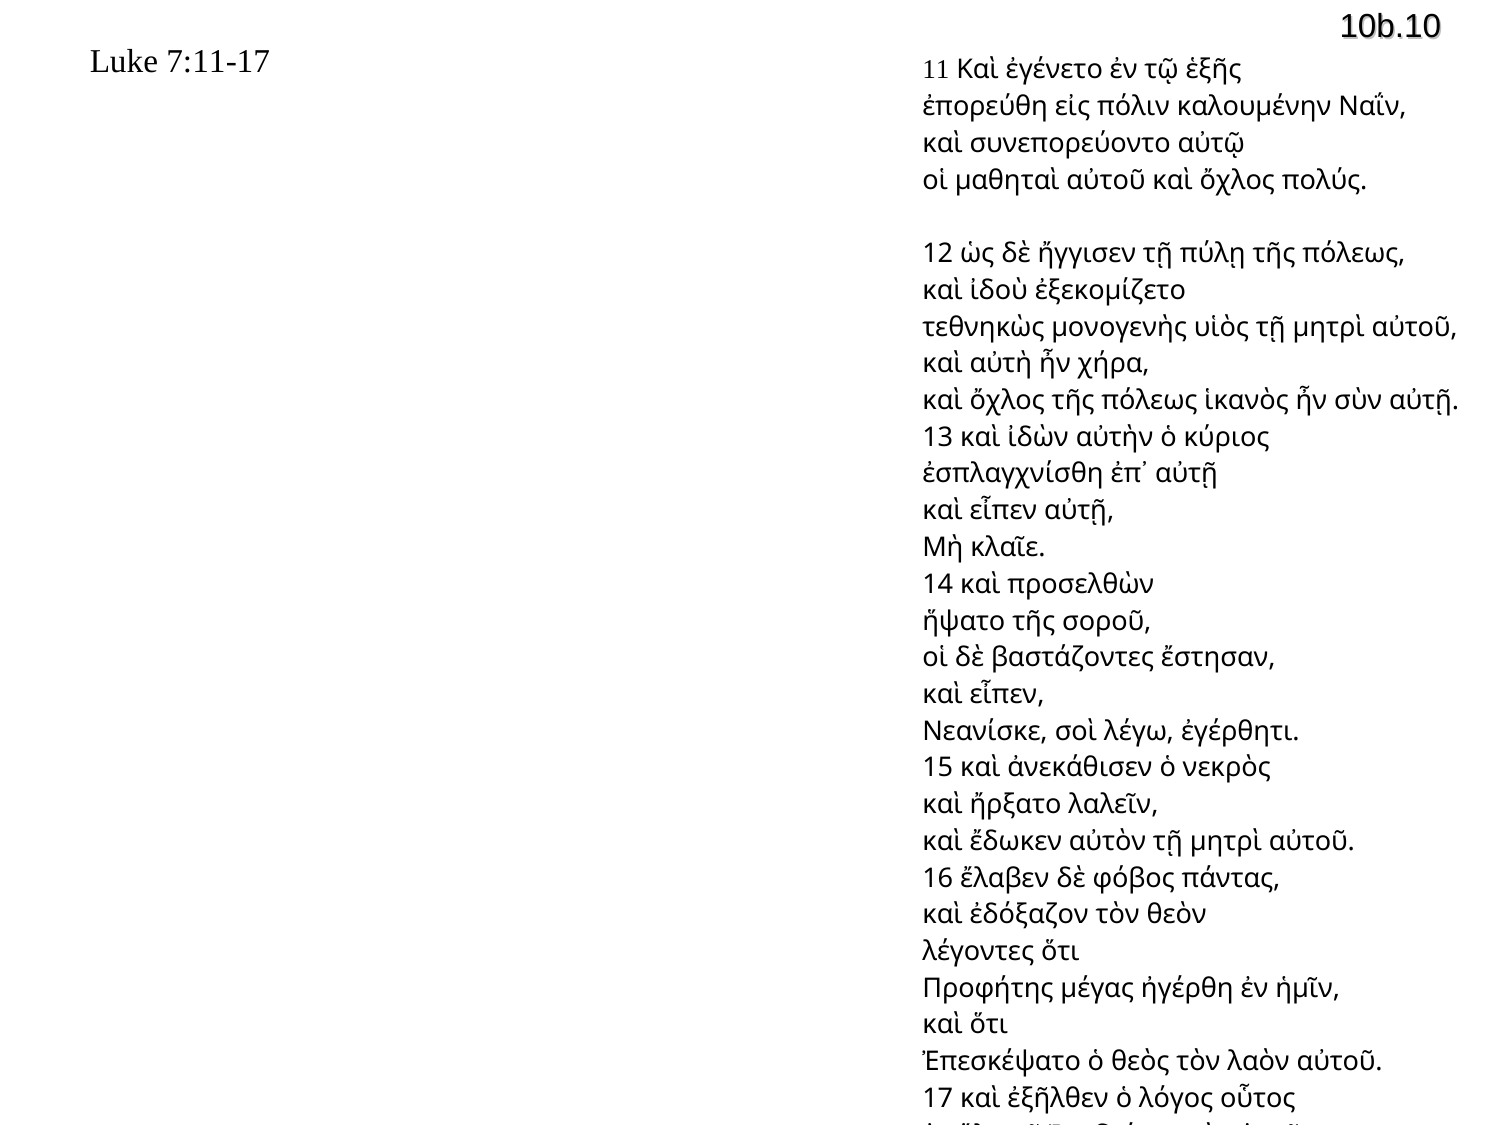

10b.10
Luke 7:11-17
11 Καὶ ἐγένετο ἐν τῷ ἑξῆς
ἐπορεύθη εἰς πόλιν καλουμένην Ναΐν,
καὶ συνεπορεύοντο αὐτῷ
οἱ μαθηταὶ αὐτοῦ καὶ ὄχλος πολύς.
12 ὡς δὲ ἤγγισεν τῇ πύλῃ τῆς πόλεως,
καὶ ἰδοὺ ἐξεκομίζετο
τεθνηκὼς μονογενὴς υἱὸς τῇ μητρὶ αὐτοῦ,
καὶ αὐτὴ ἦν χήρα,
καὶ ὄχλος τῆς πόλεως ἱκανὸς ἦν σὺν αὐτῇ.
13 καὶ ἰδὼν αὐτὴν ὁ κύριος
ἐσπλαγχνίσθη ἐπ᾽ αὐτῇ
καὶ εἶπεν αὐτῇ,
Μὴ κλαῖε.
14 καὶ προσελθὼν
ἥψατο τῆς σοροῦ,
οἱ δὲ βαστάζοντες ἔστησαν,
καὶ εἶπεν,
Νεανίσκε, σοὶ λέγω, ἐγέρθητι.
15 καὶ ἀνεκάθισεν ὁ νεκρὸς
καὶ ἤρξατο λαλεῖν,
καὶ ἔδωκεν αὐτὸν τῇ μητρὶ αὐτοῦ.
16 ἔλαβεν δὲ φόβος πάντας,
καὶ ἐδόξαζον τὸν θεὸν
λέγοντες ὅτι
Προφήτης μέγας ἠγέρθη ἐν ἡμῖν,
καὶ ὅτι
Ἐπεσκέψατο ὁ θεὸς τὸν λαὸν αὐτοῦ.
17 καὶ ἐξῆλθεν ὁ λόγος οὗτος
ἐν ὅλῃ τῇ Ἰουδαίᾳ περὶ αὐτοῦ
καὶ πάσῃ τῇ περιχώρῳ.